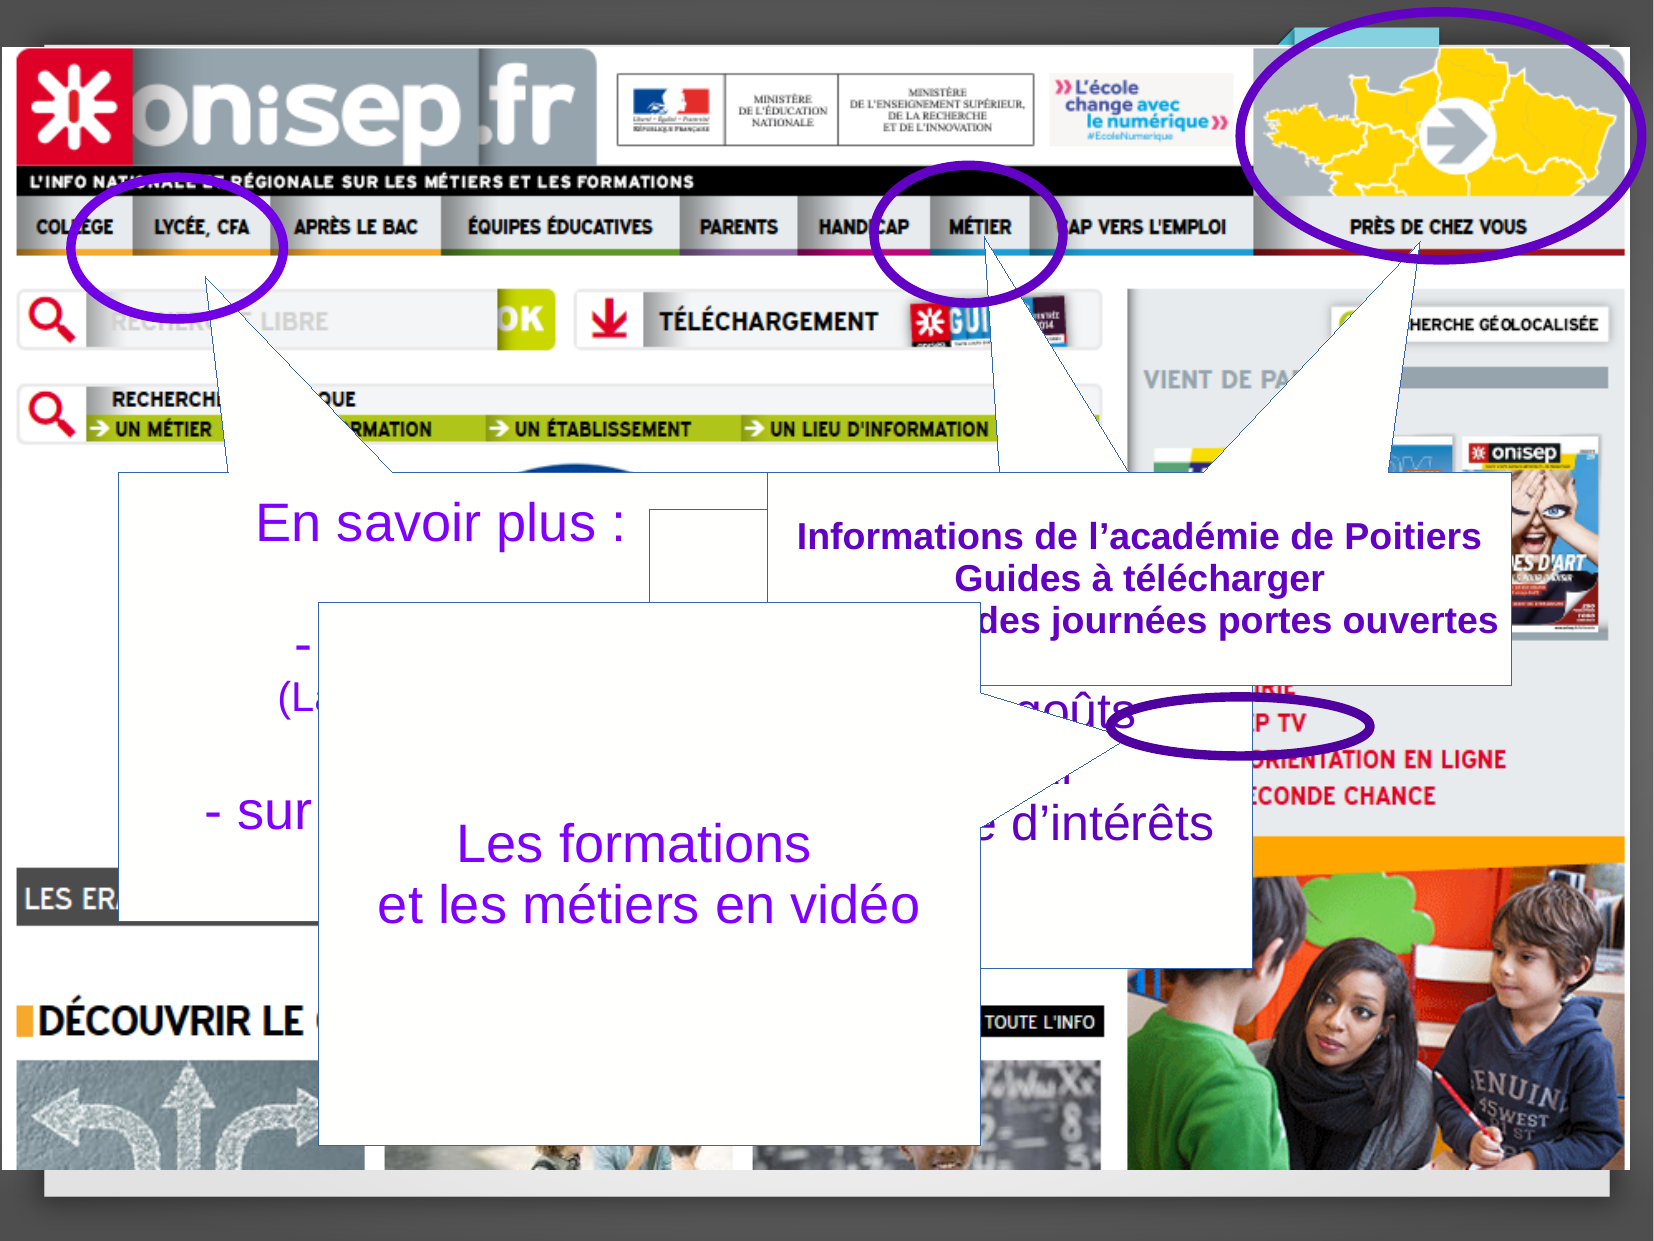

Informations de l’académie de Poitiers
Guides à télécharger
Calendrier des journées portes ouvertes
Dossiers métiers
Selon mes goûts
Par secteur
Questionnaire d’intérêts
En savoir plus :
- sur le lycée
(La 2nde , le BAC)
- sur l’apprentissage
Les formations
et les métiers en vidéo